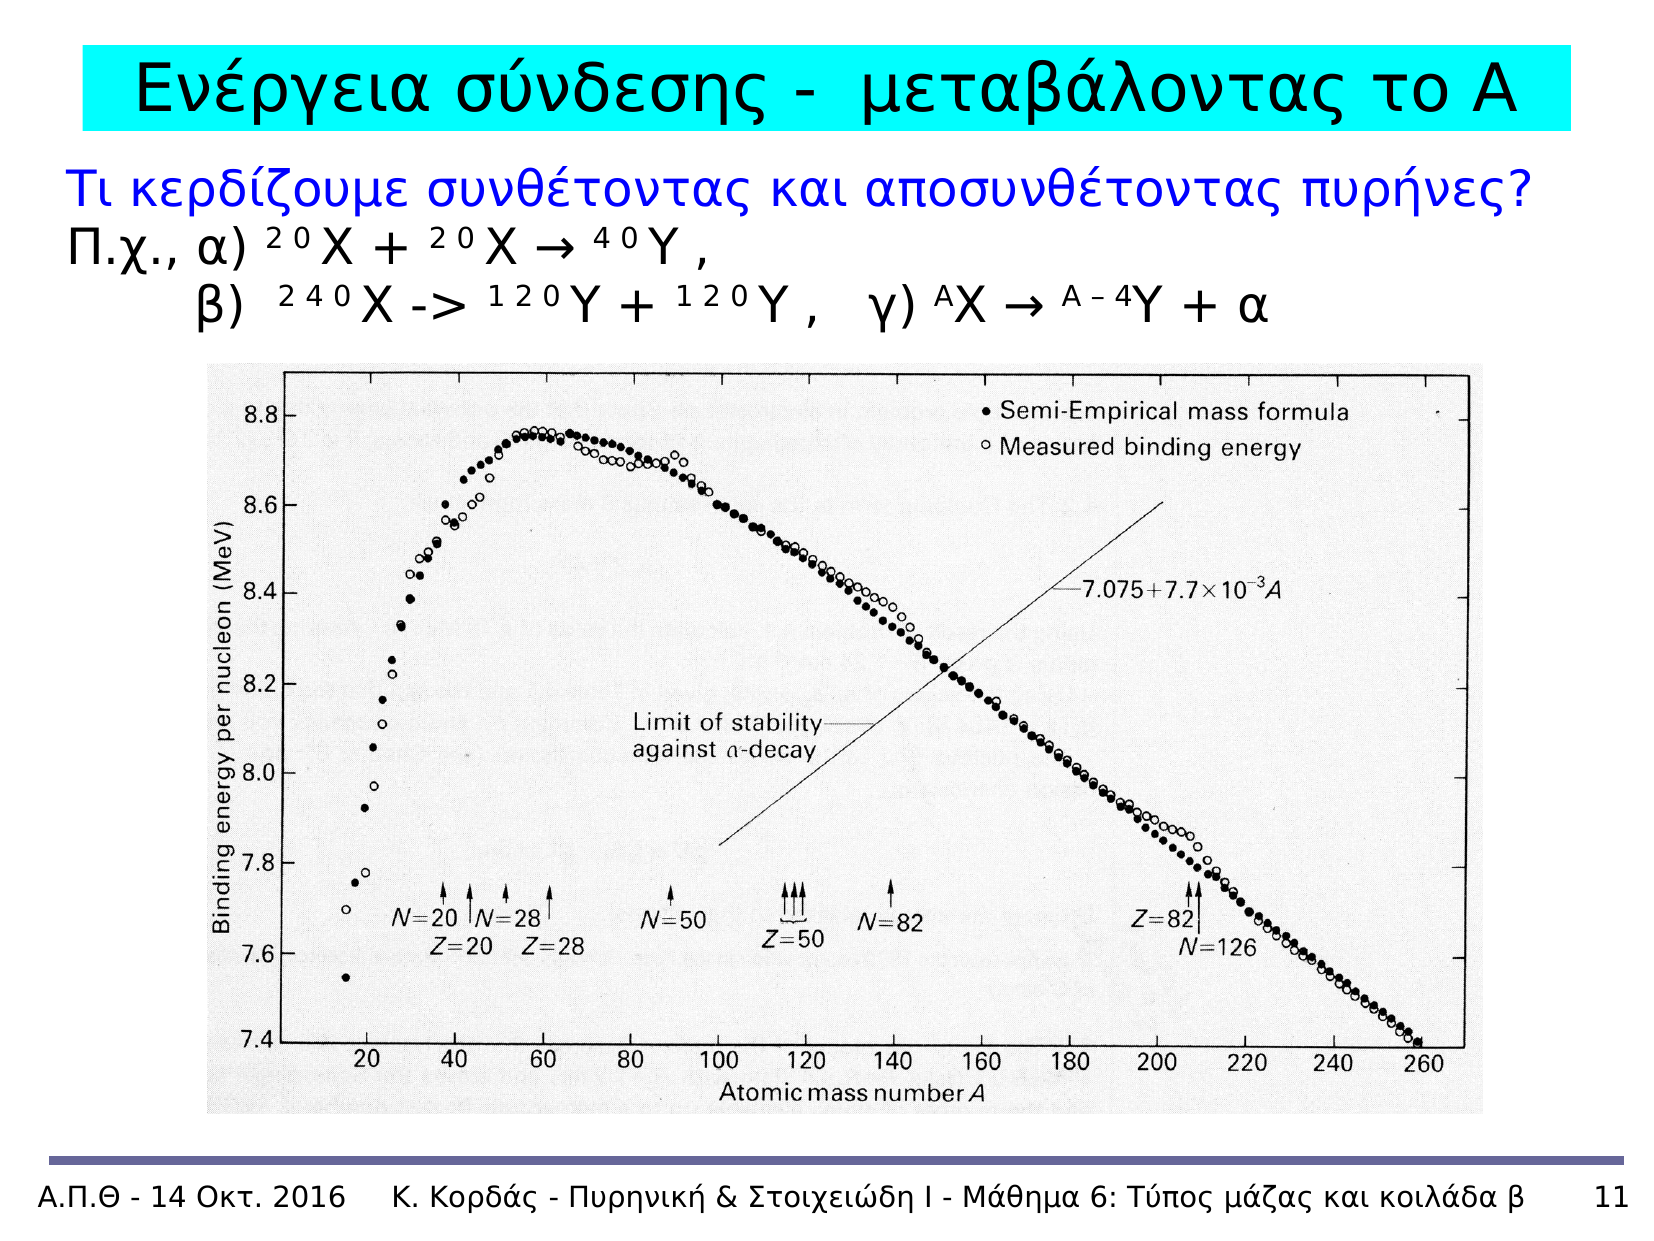

# Ενέργεια σύνδεσης - μεταβάλοντας το Α
Τι κερδίζουμε συνθέτοντας και αποσυνθέτοντας πυρήνες?
Π.χ., α) 2 0 Χ + 2 0 Χ → 4 0 Υ ,
 β) 2 4 0 Χ -> 1 2 0 Υ + 1 2 0 Υ , γ) ΑΧ → Α – 4Υ + α
Α.Π.Θ - 14 Οκτ. 2016
Κ. Κορδάς - Πυρηνική & Στοιχειώδη Ι - Μάθημα 6: Τύπος μάζας και κοιλάδα β
11